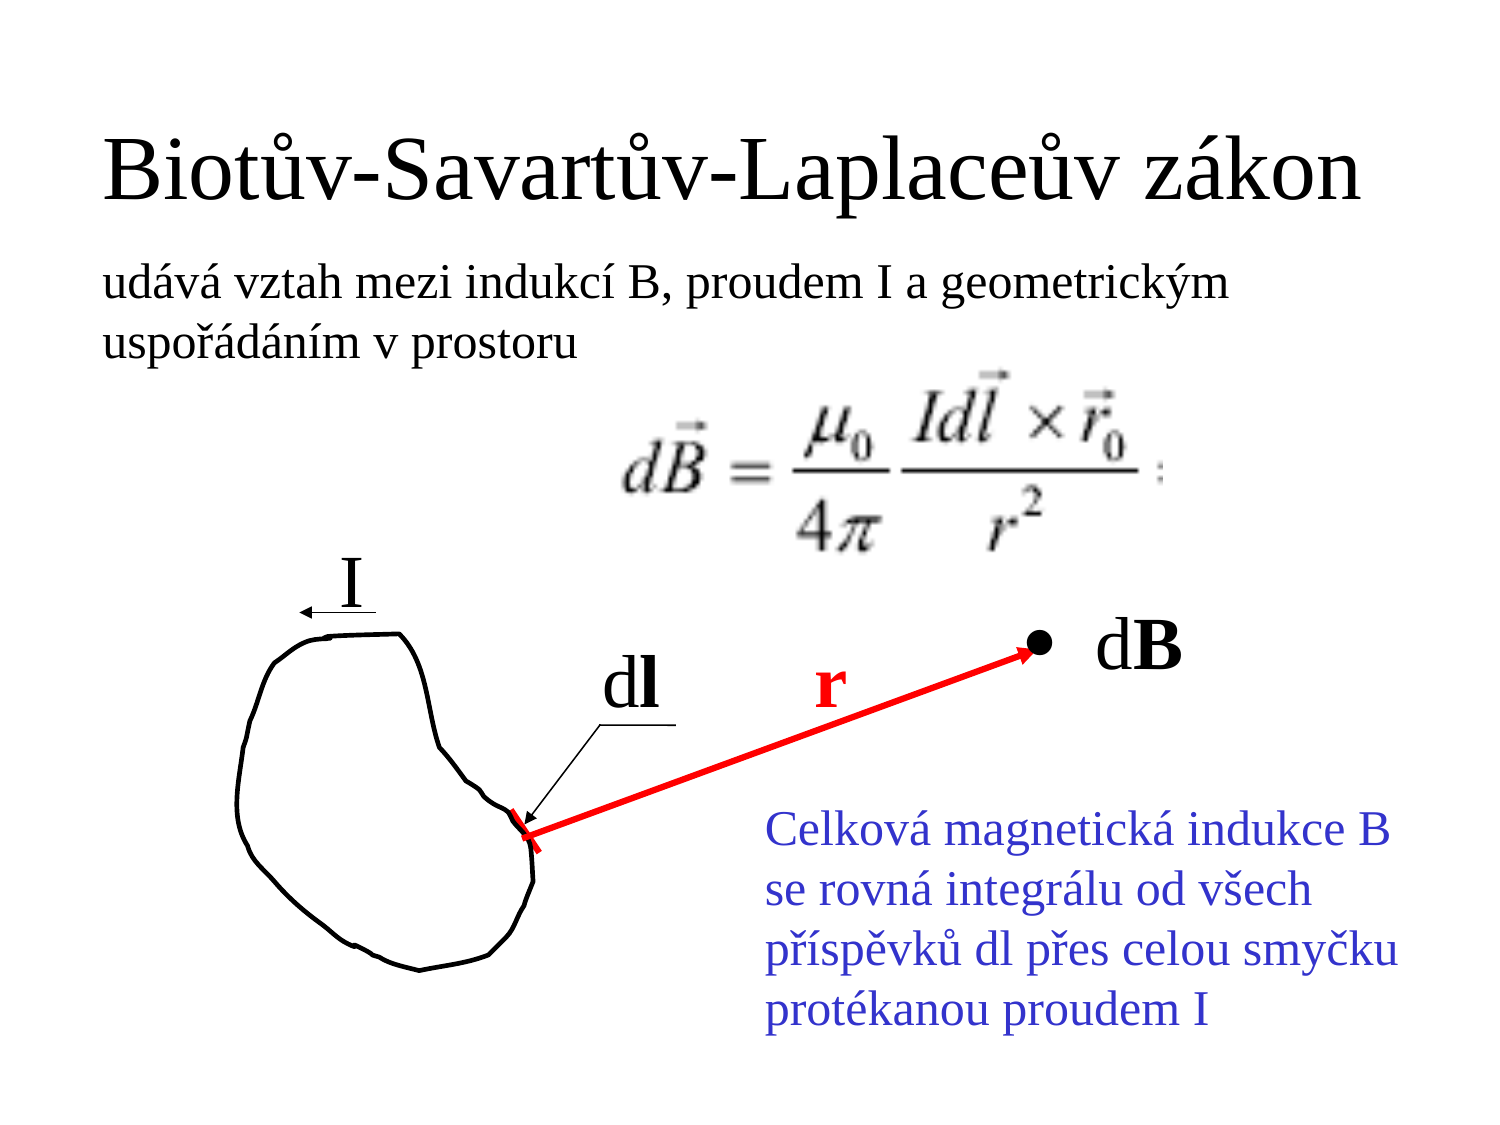

Biotův-Savartův-Laplaceův zákon
udává vztah mezi indukcí B, proudem I a geometrickým uspořádáním v prostoru
I
dB
r
dl
Celková magnetická indukce B se rovná integrálu od všech příspěvků dl přes celou smyčku protékanou proudem I